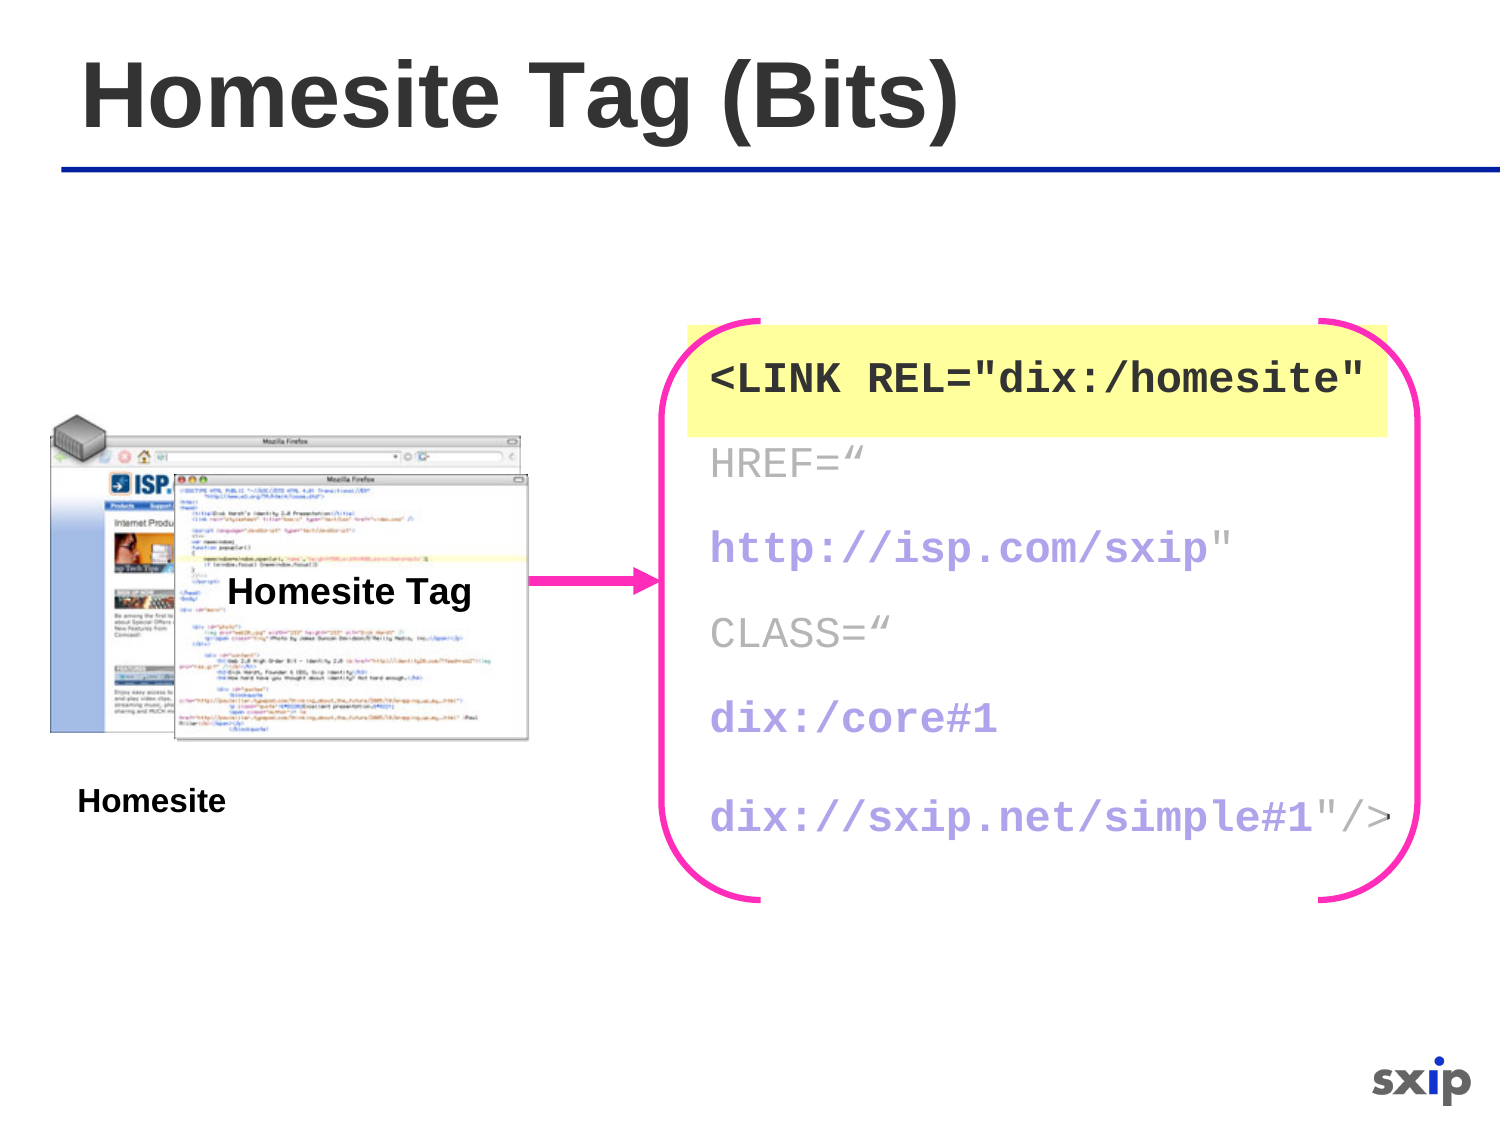

# Homesite Tag (Bits)
<LINK REL="dix:/homesite"
HREF=“
http://isp.com/sxip"
CLASS=“
dix:/core#1
dix://sxip.net/simple#1"/>
Homesite Tag
Homesite